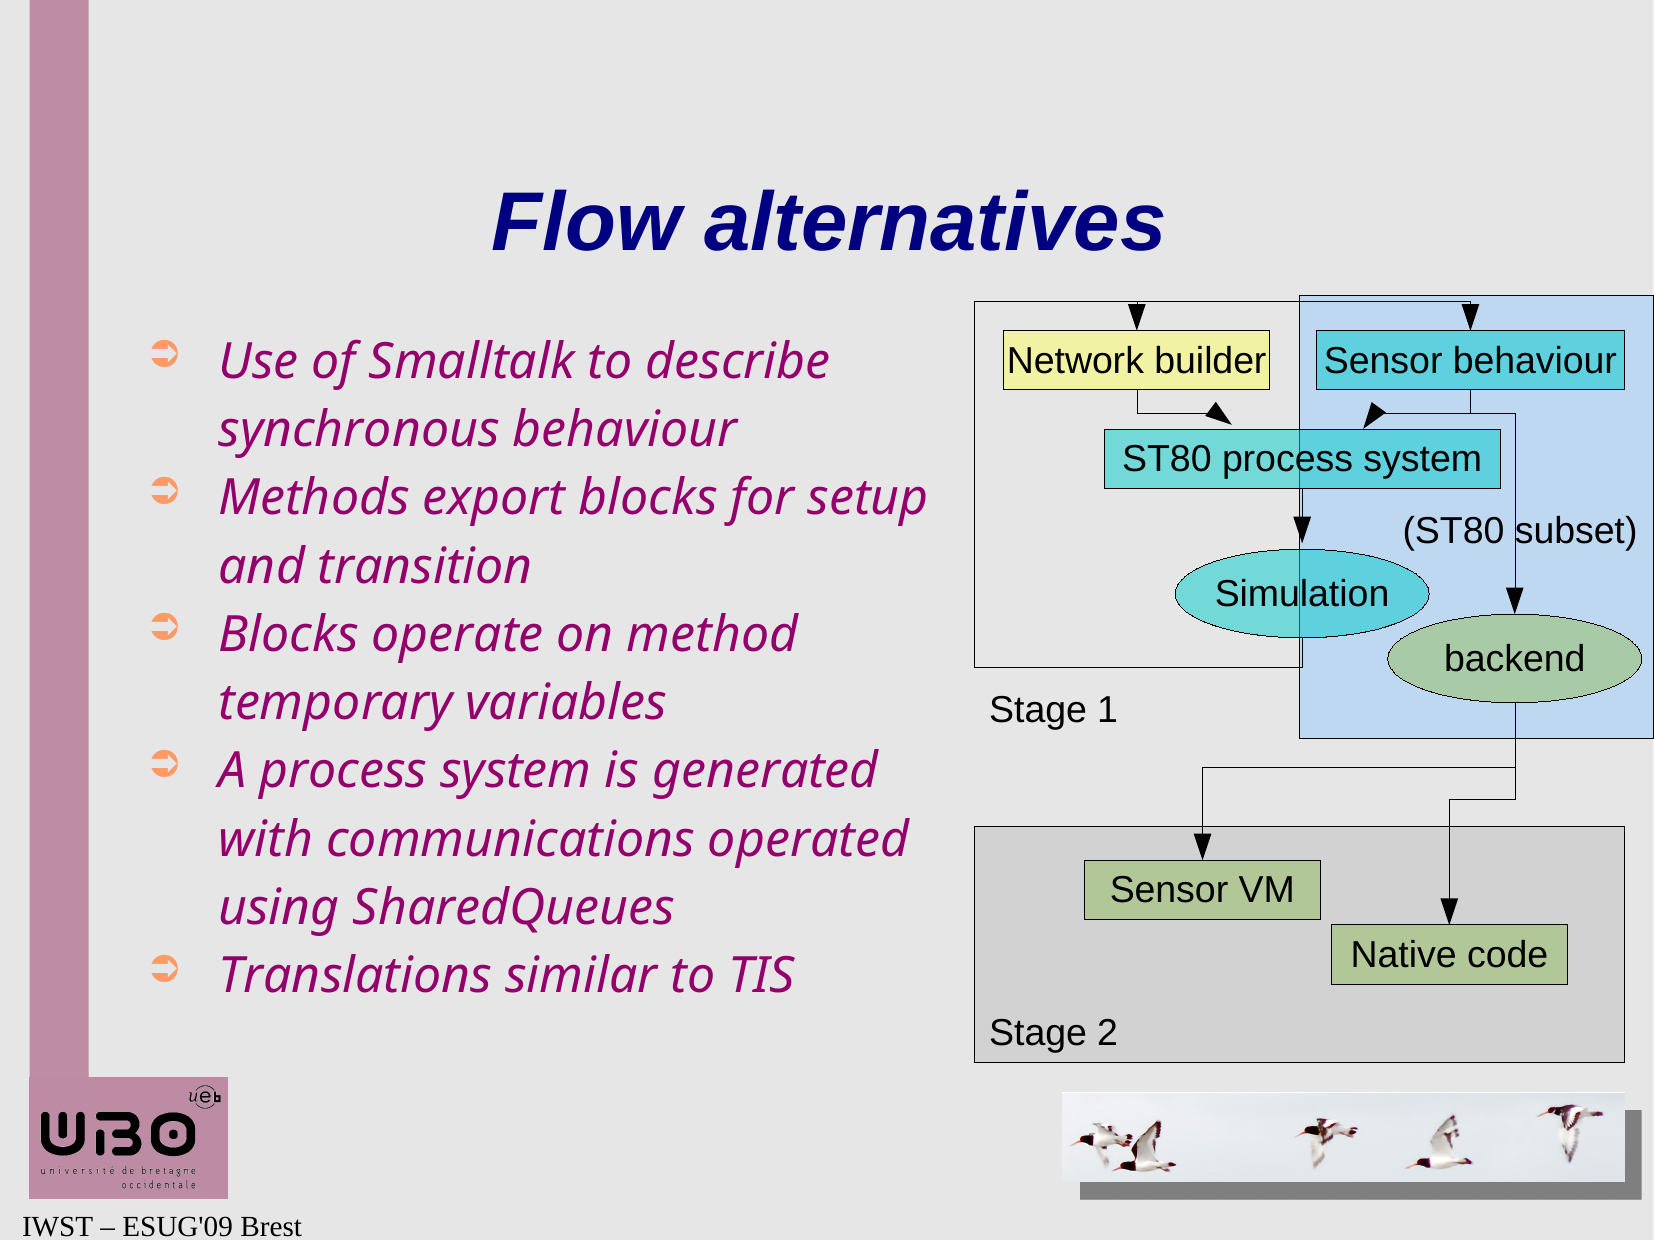

# Flow alternatives
Use of Smalltalk to describe synchronous behaviour
Methods export blocks for setup and transition
Blocks operate on method temporary variables
A process system is generated with communications operated using SharedQueues
Translations similar to TIS
Network builder
Sensor behaviour
ST80 process system
(ST80 subset)
Simulation
backend
Stage 1
Sensor VM
Native code
Stage 2